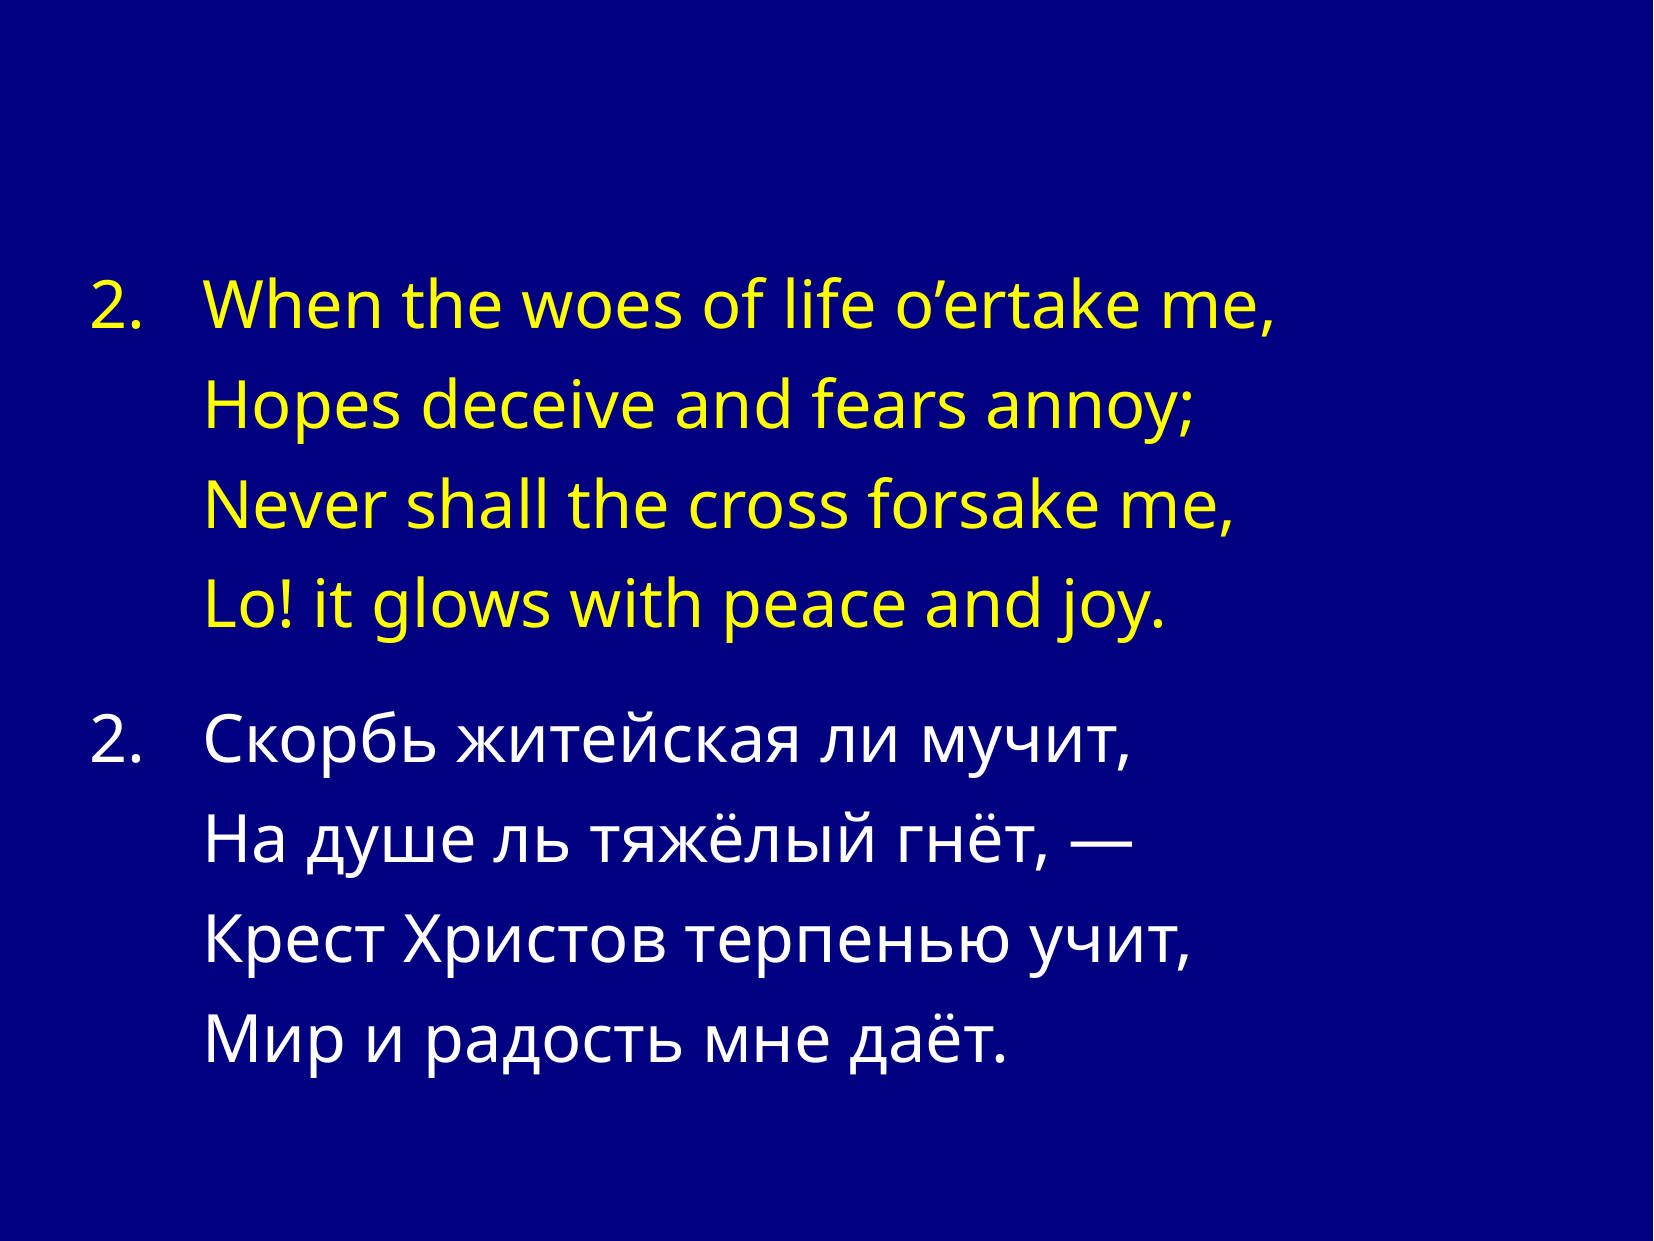

2.	When the woes of life o’ertake me,
	Hopes deceive and fears annoy;
	Never shall the cross forsake me,
	Lo! it glows with peace and joy.
2.	Скорбь житейская ли мучит,
	На душе ль тяжёлый гнёт, —
	Крест Христов терпенью учит,
	Мир и радость мне даёт.